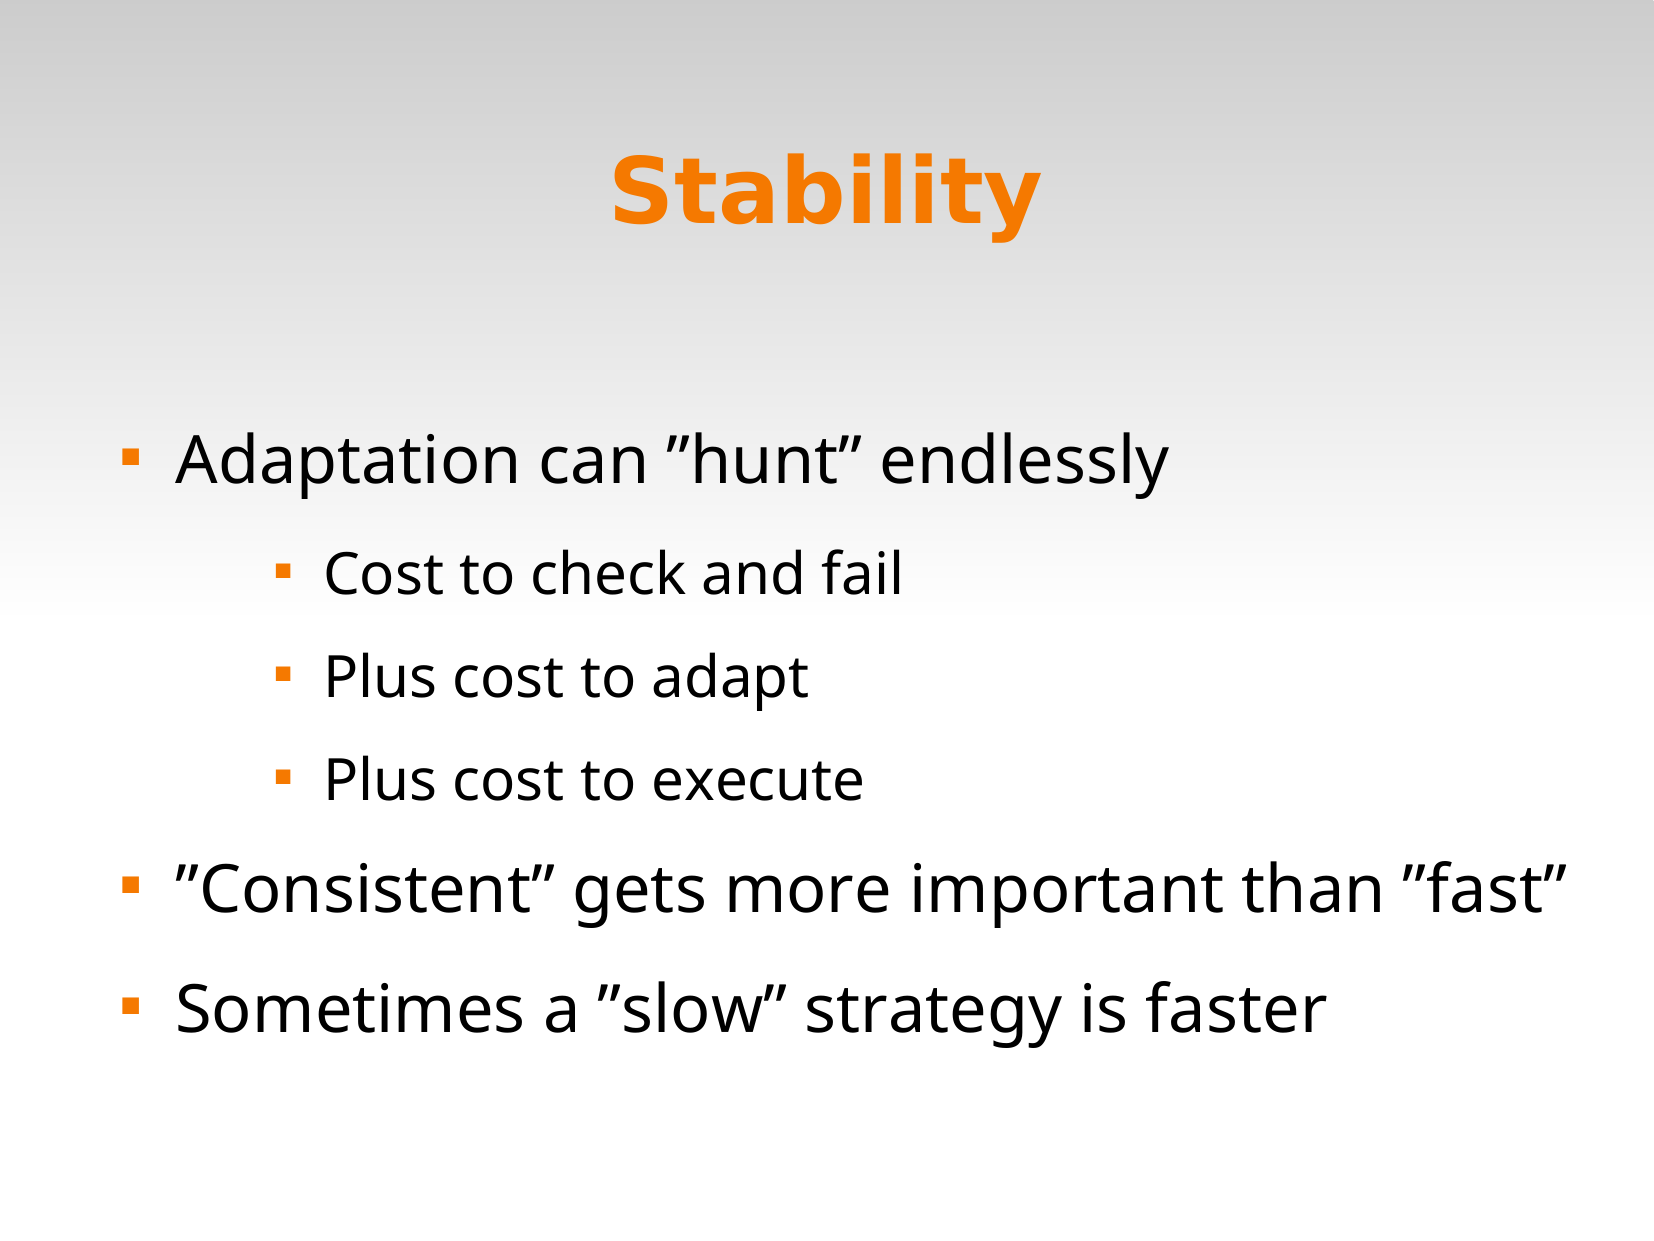

# Stability
Adaptation can ”hunt” endlessly
Cost to check and fail
Plus cost to adapt
Plus cost to execute
”Consistent” gets more important than ”fast”
Sometimes a ”slow” strategy is faster